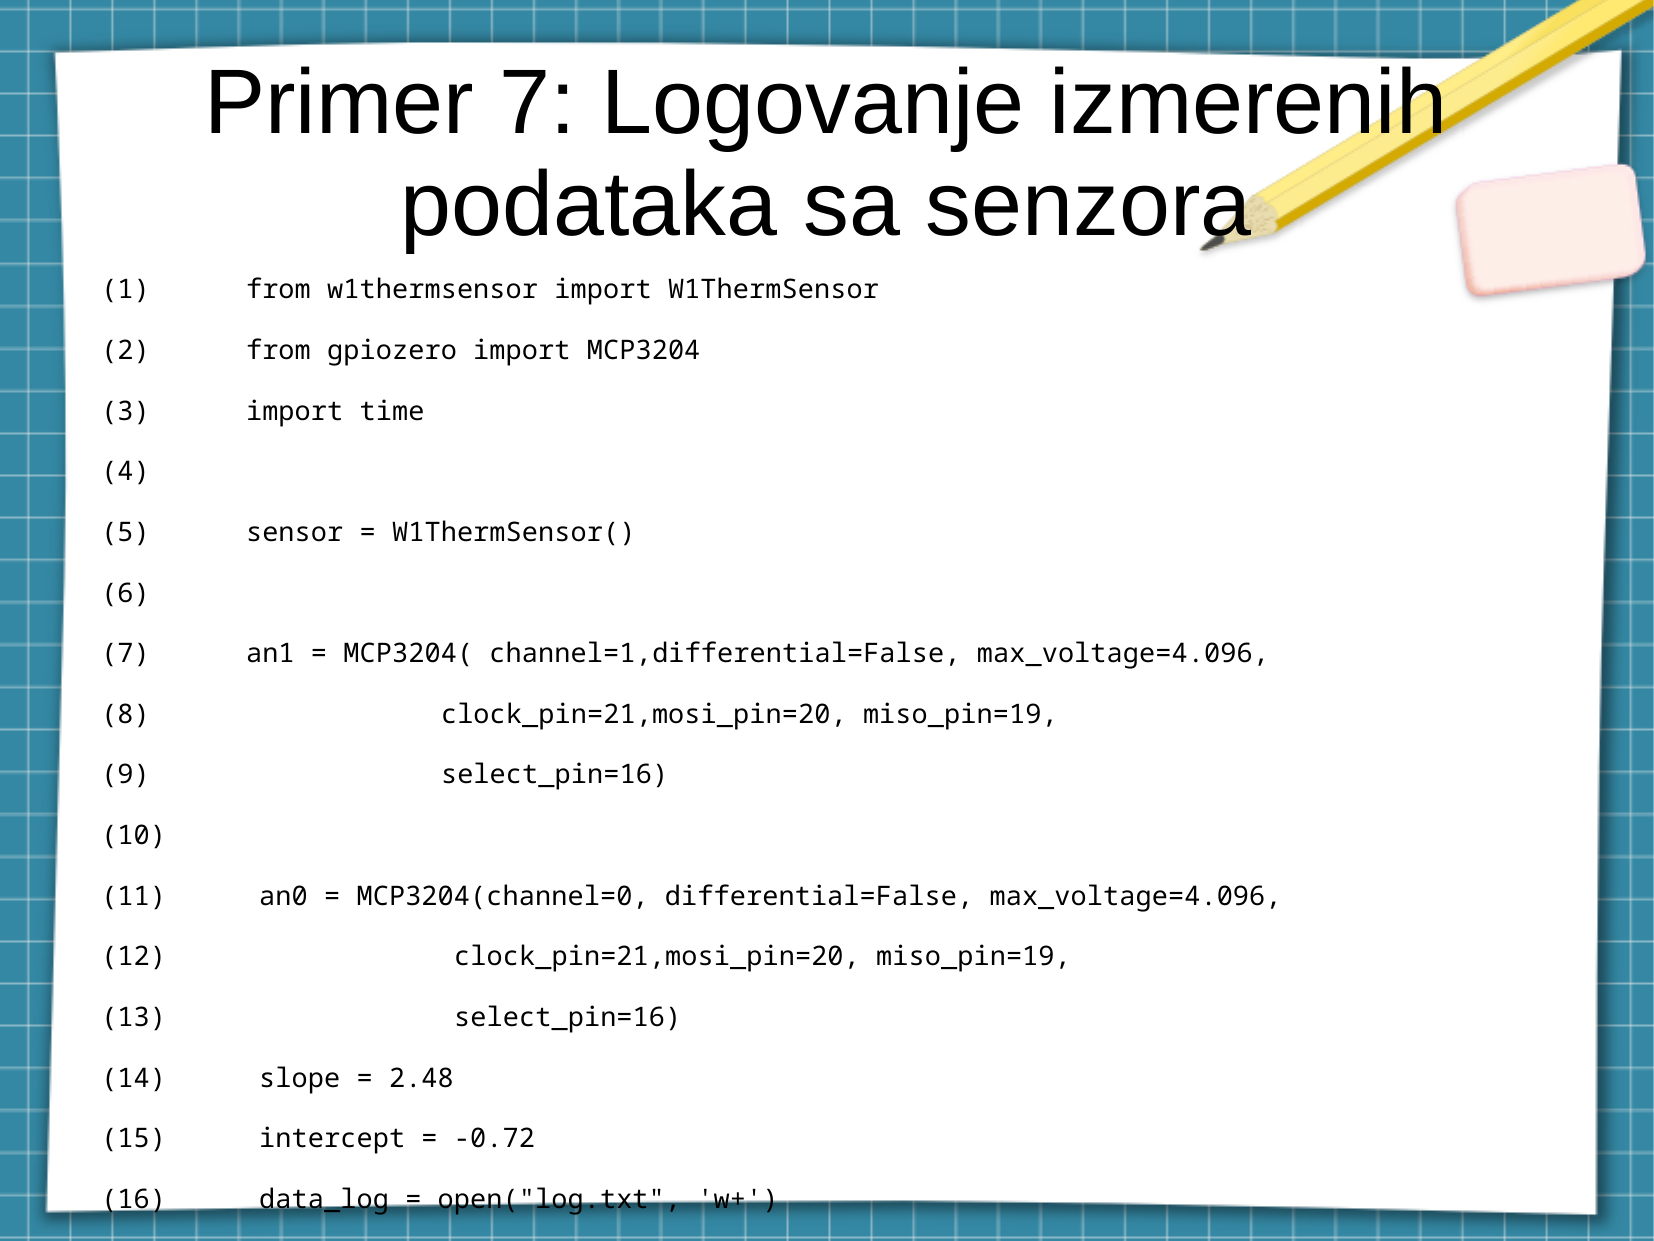

# Primer 7: Logovanje izmerenih podataka sa senzora
from w1thermsensor import W1ThermSensor
from gpiozero import MCP3204
import time
sensor = W1ThermSensor()
an1 = MCP3204( channel=1,differential=False, max_voltage=4.096,
 clock_pin=21,mosi_pin=20, miso_pin=19,
 select_pin=16)
an0 = MCP3204(channel=0, differential=False, max_voltage=4.096,
 clock_pin=21,mosi_pin=20, miso_pin=19,
 select_pin=16)
slope = 2.48
intercept = -0.72
data_log = open("log.txt", 'w+')